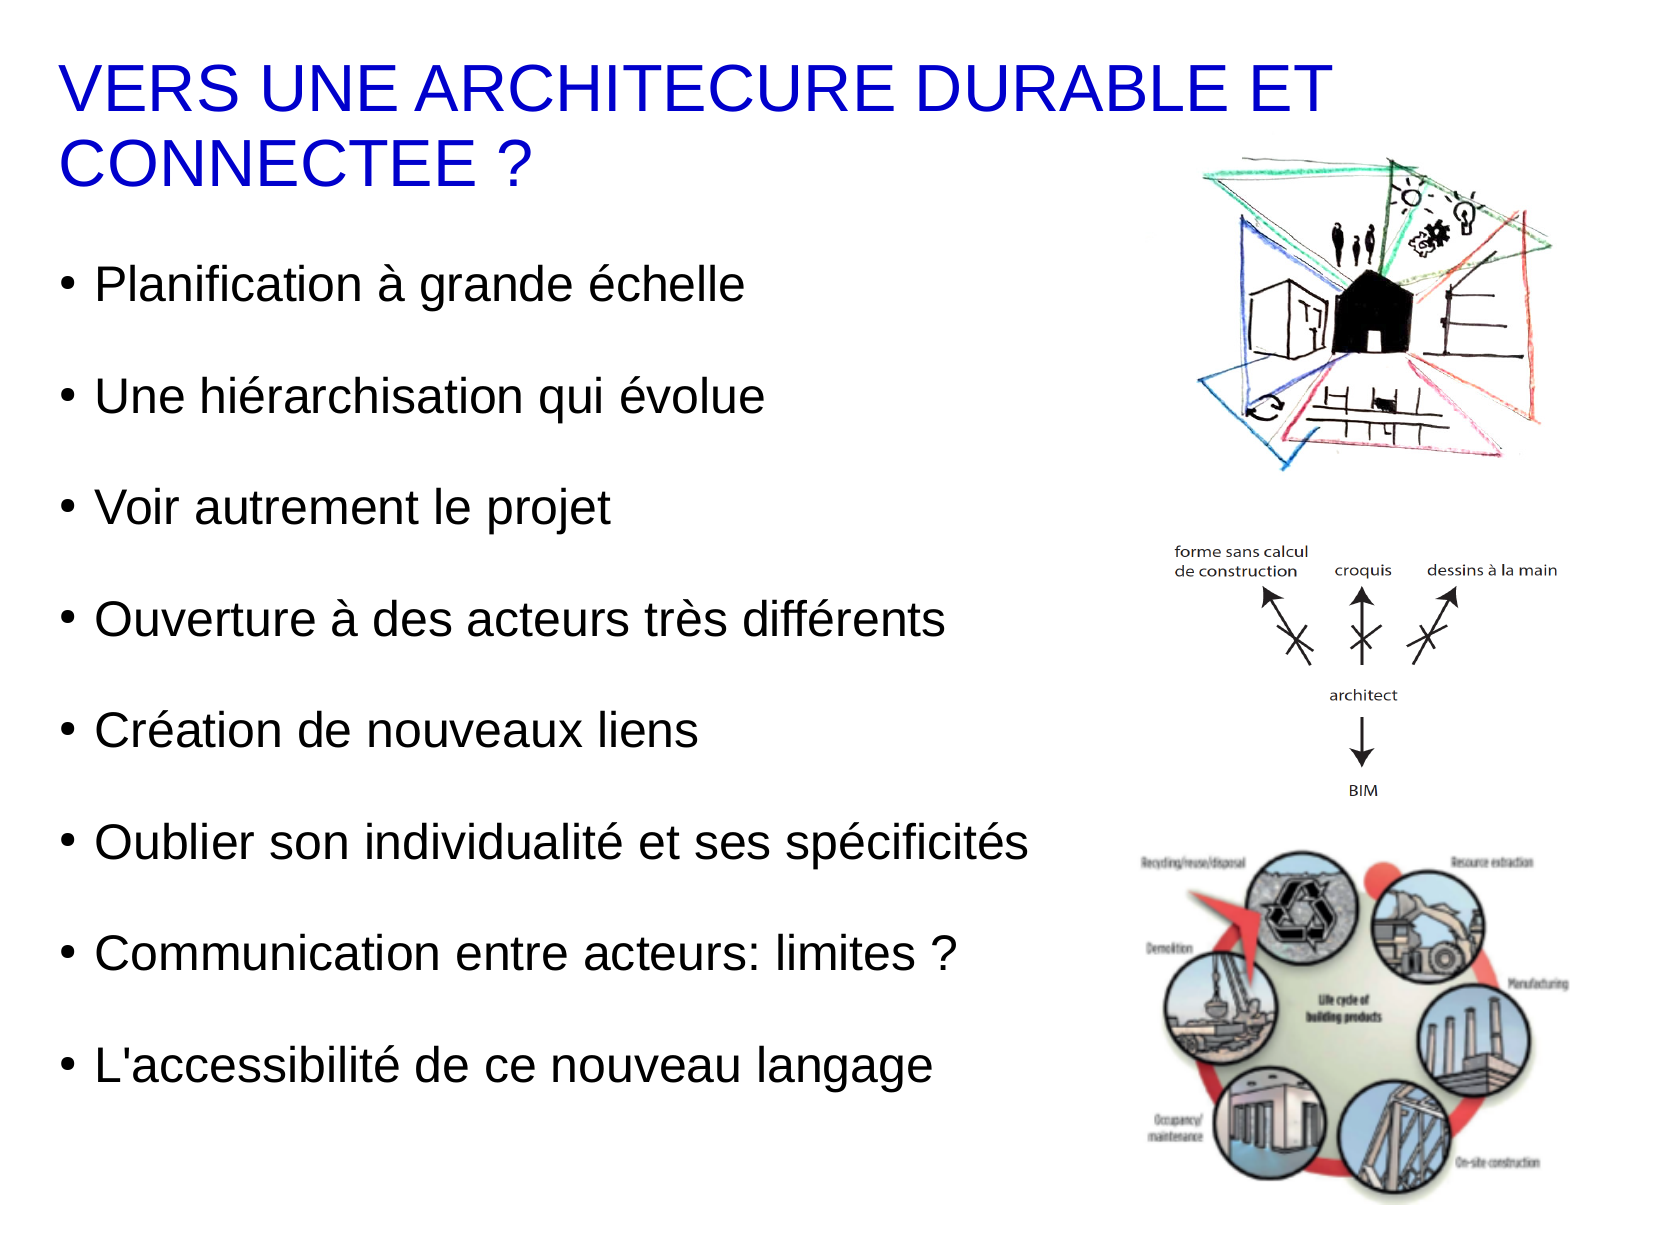

# VERS UNE ARCHITECURE DURABLE ET CONNECTEE ?
Planification à grande échelle
Une hiérarchisation qui évolue
Voir autrement le projet
Ouverture à des acteurs très différents
Création de nouveaux liens
Oublier son individualité et ses spécificités
Communication entre acteurs: limites ?
L'accessibilité de ce nouveau langage